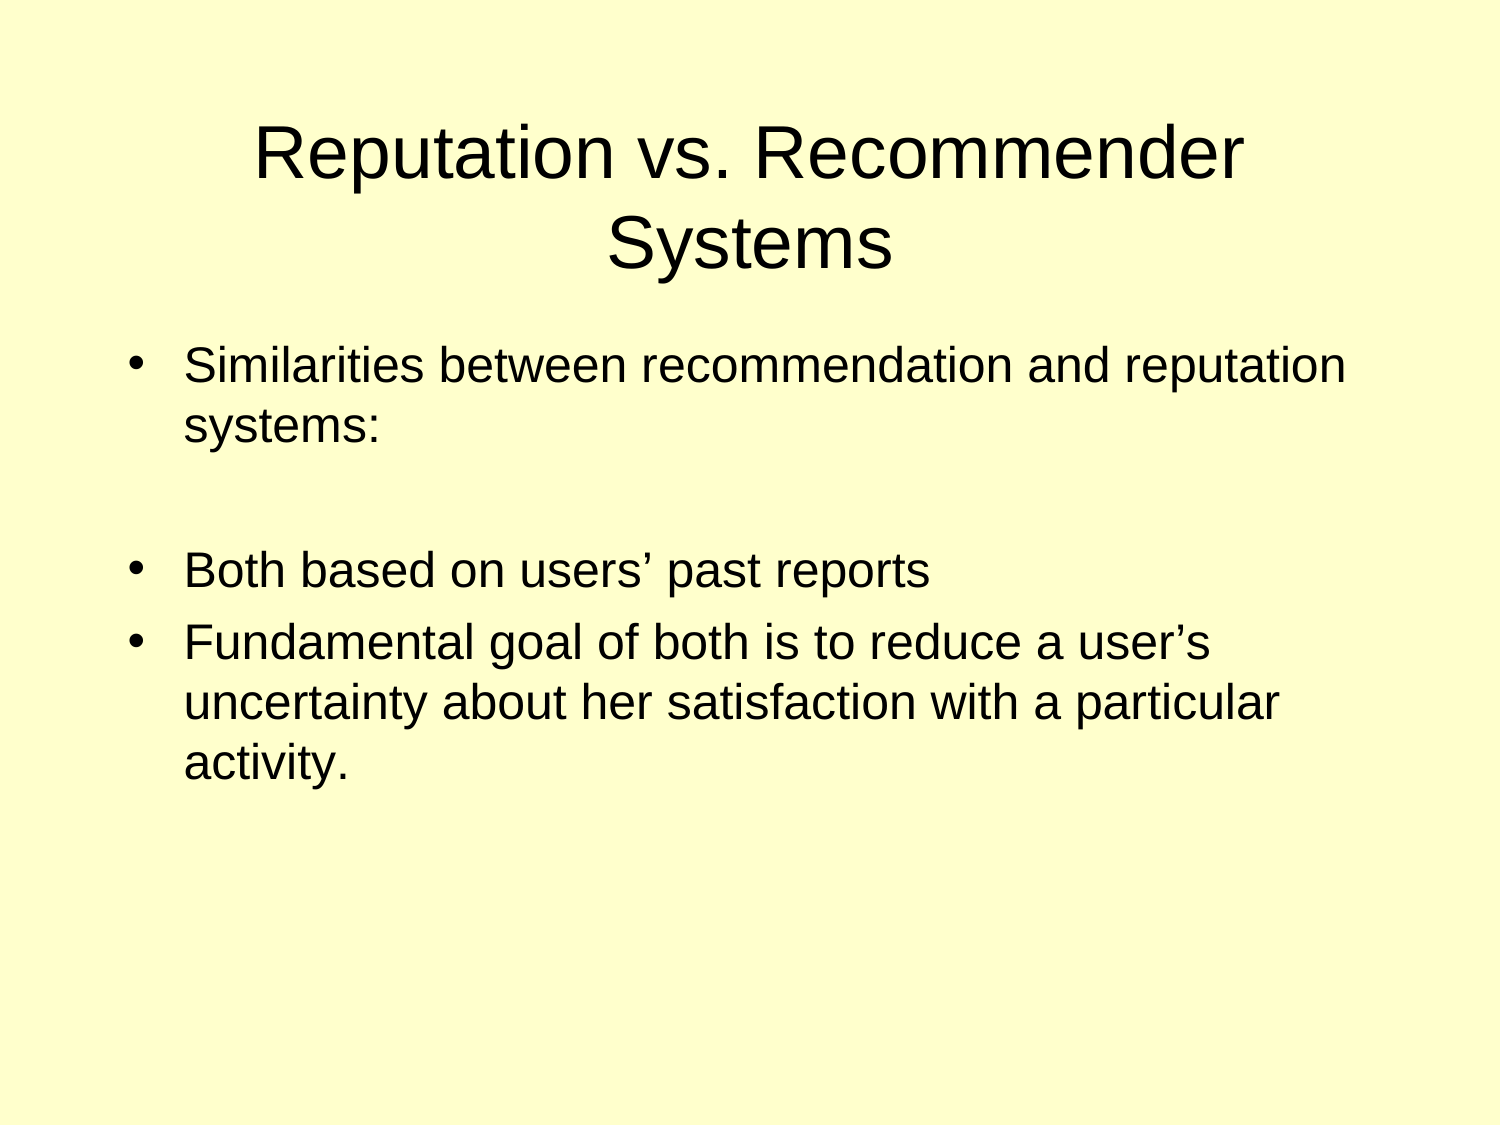

# Reputation vs. Recommender Systems
Similarities between recommendation and reputation systems:
Both based on users’ past reports
Fundamental goal of both is to reduce a user’s uncertainty about her satisfaction with a particular activity.